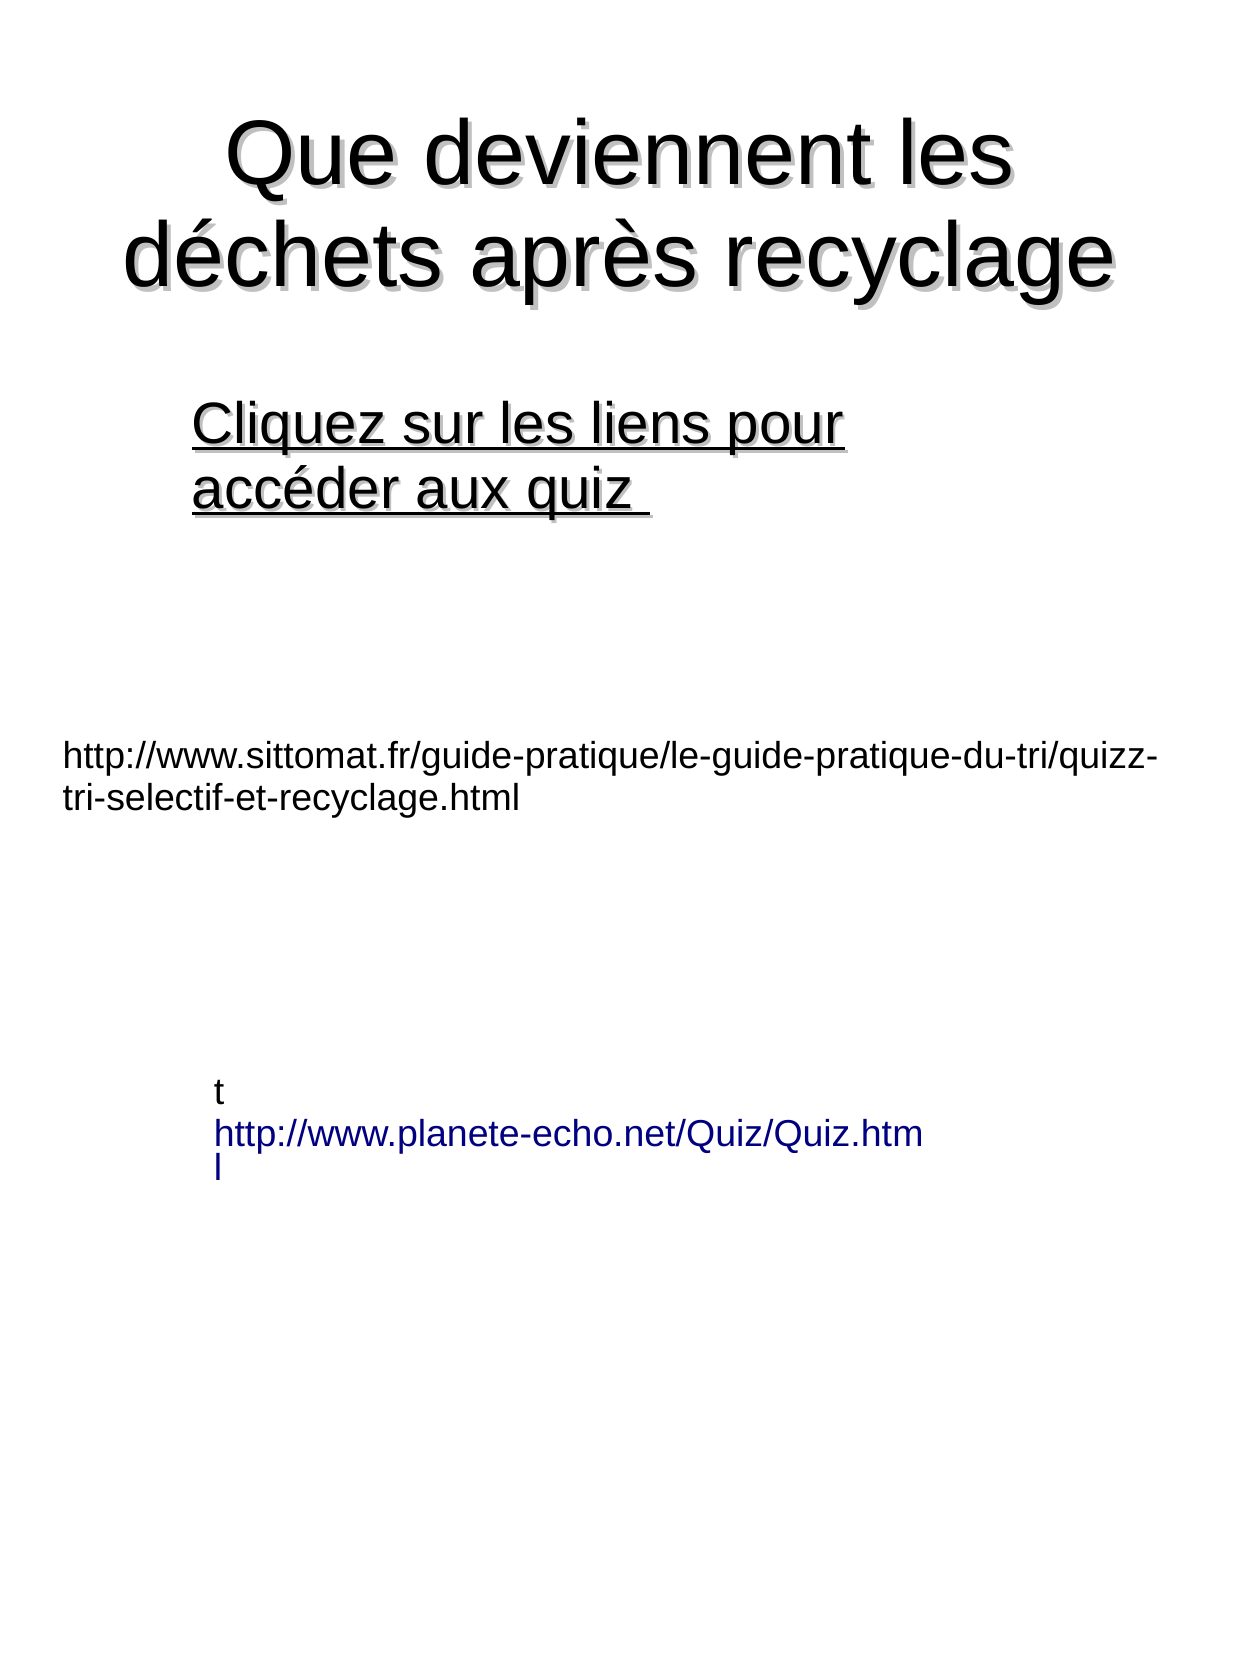

# Que deviennent les déchets après recyclage
Cliquez sur les liens pour accéder aux quiz
http://www.sittomat.fr/guide-pratique/le-guide-pratique-du-tri/quizz-tri-selectif-et-recyclage.html
thttp://www.planete-echo.net/Quiz/Quiz.html